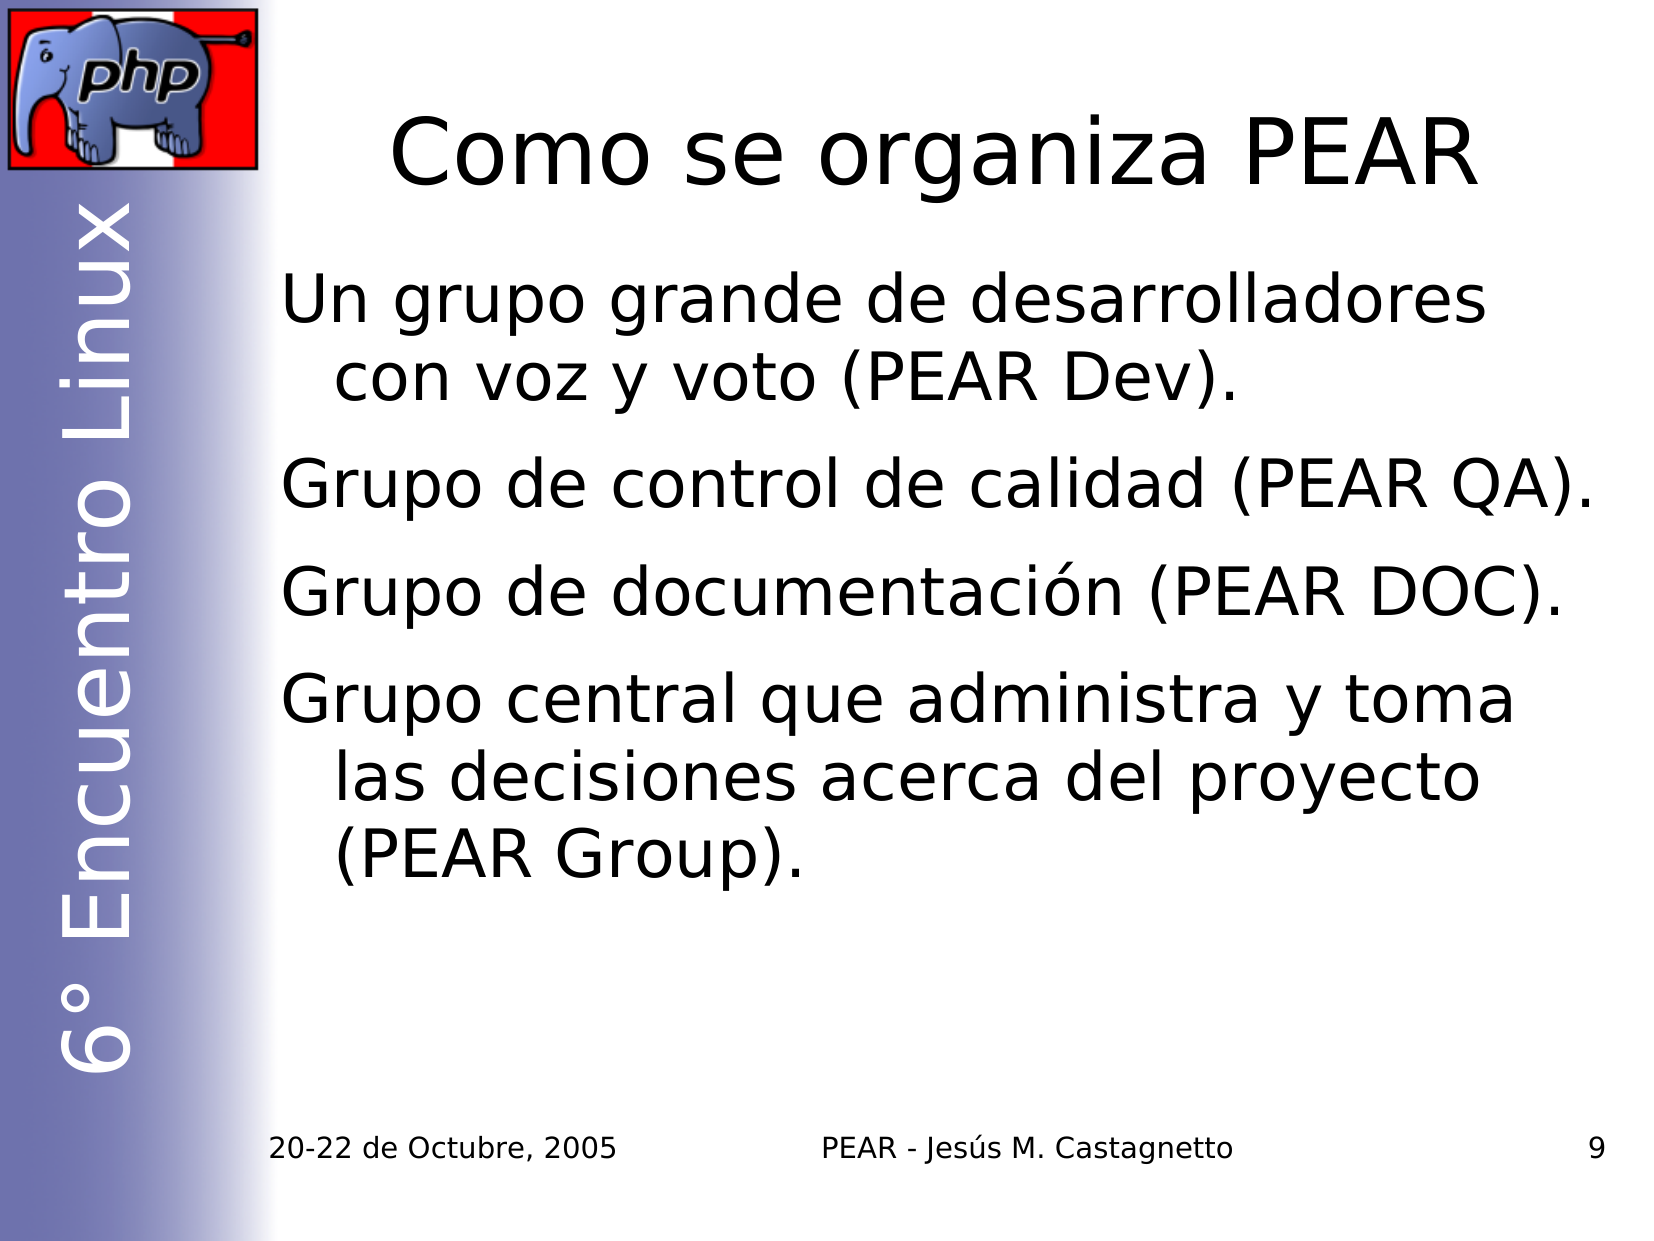

# Como se organiza PEAR
Un grupo grande de desarrolladores con voz y voto (PEAR Dev).
Grupo de control de calidad (PEAR QA).
Grupo de documentación (PEAR DOC).
Grupo central que administra y toma las decisiones acerca del proyecto (PEAR Group).
20-22 de Octubre, 2005
PEAR - Jesús M. Castagnetto
9